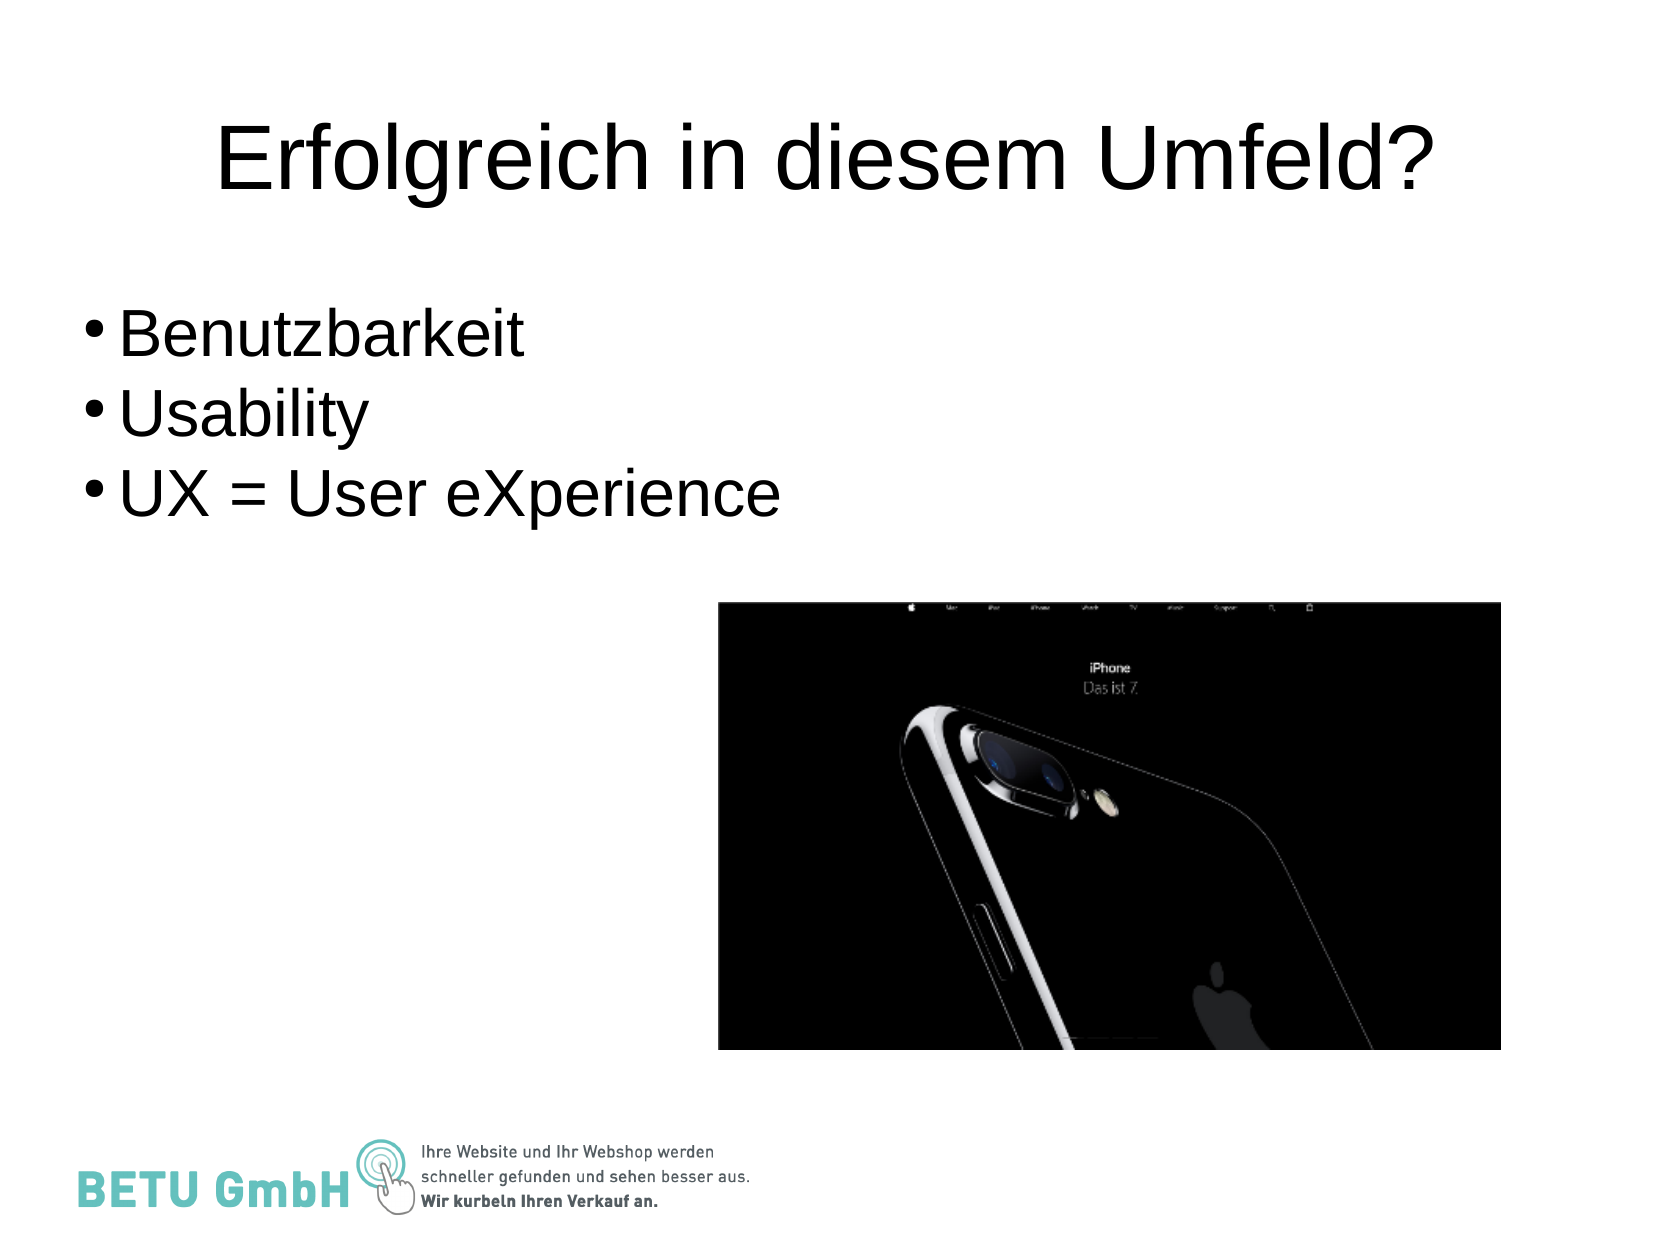

Erfolgreich in diesem Umfeld?
Benutzbarkeit
Usability
UX = User eXperience